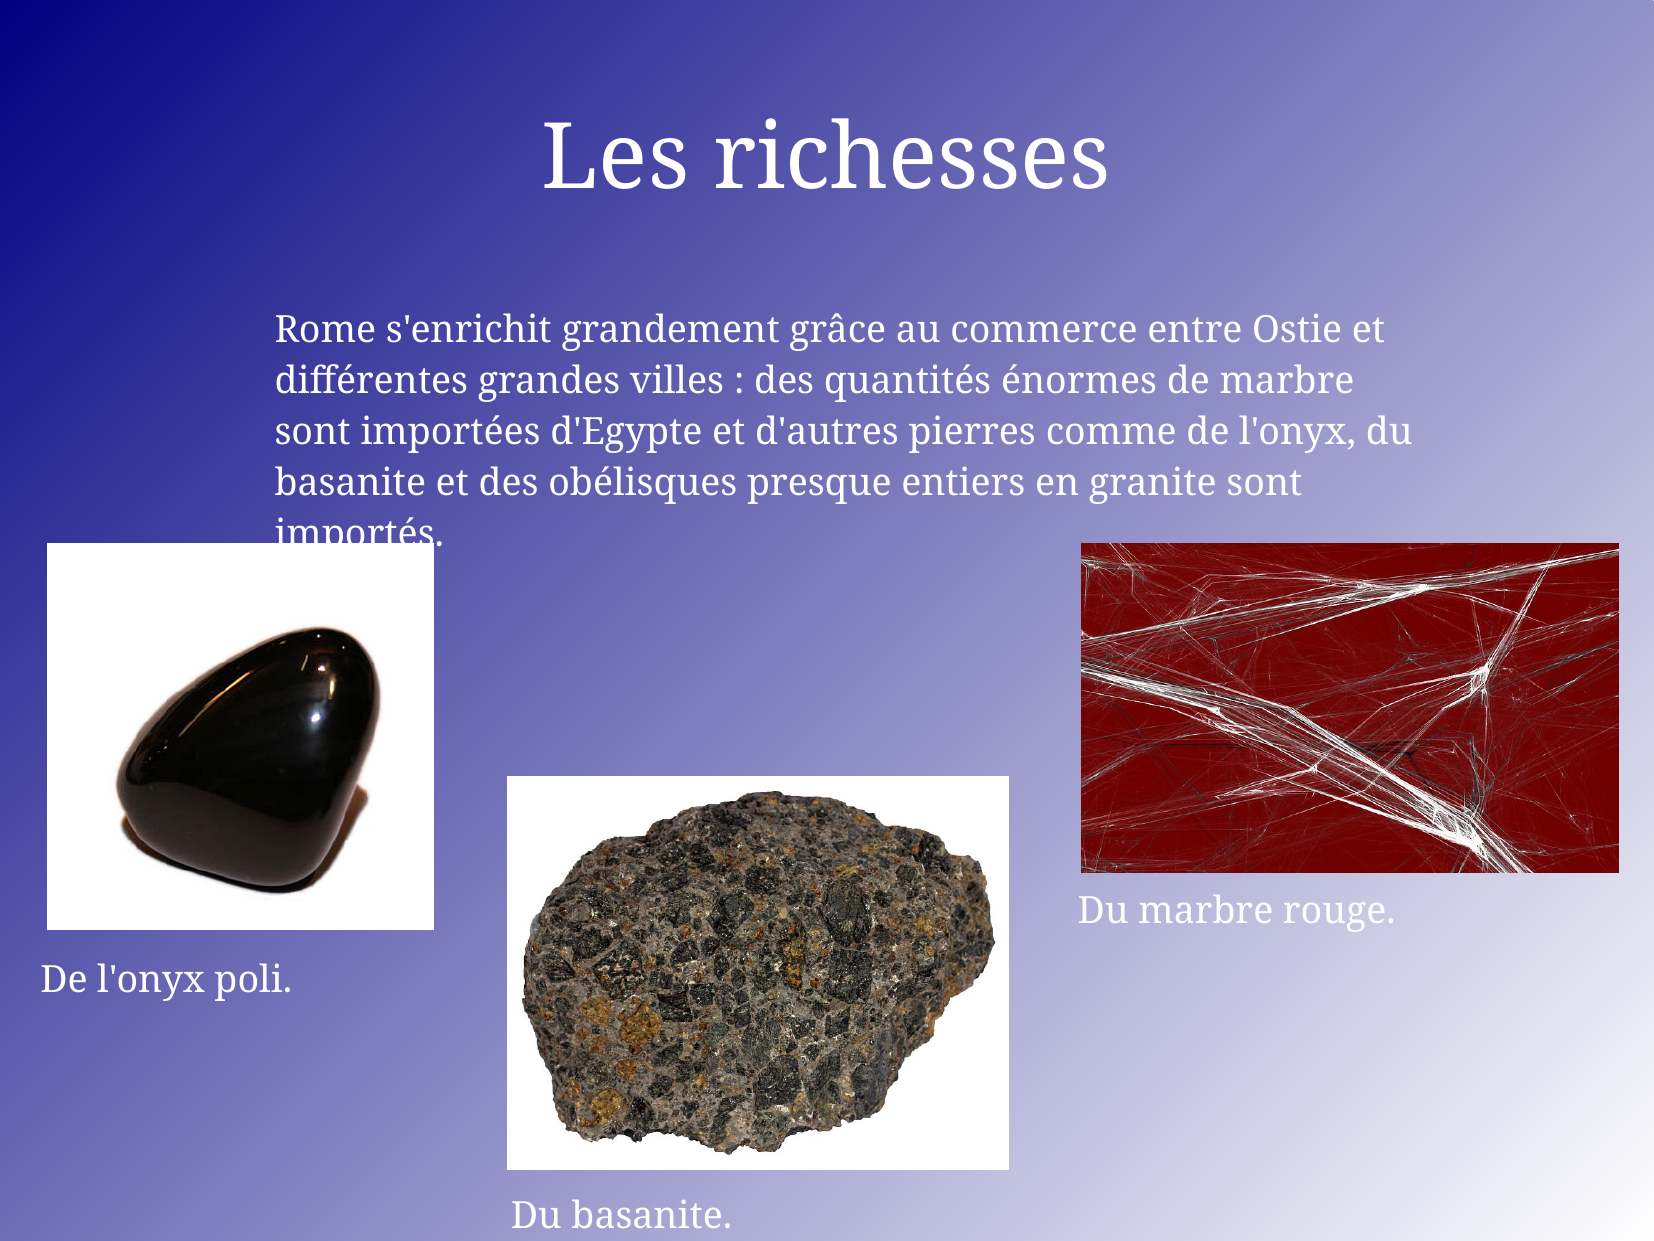

# Les richesses
Rome s'enrichit grandement grâce au commerce entre Ostie et différentes grandes villes : des quantités énormes de marbre sont importées d'Egypte et d'autres pierres comme de l'onyx, du basanite et des obélisques presque entiers en granite sont importés.
Du marbre rouge.
De l'onyx poli.
Du basanite.